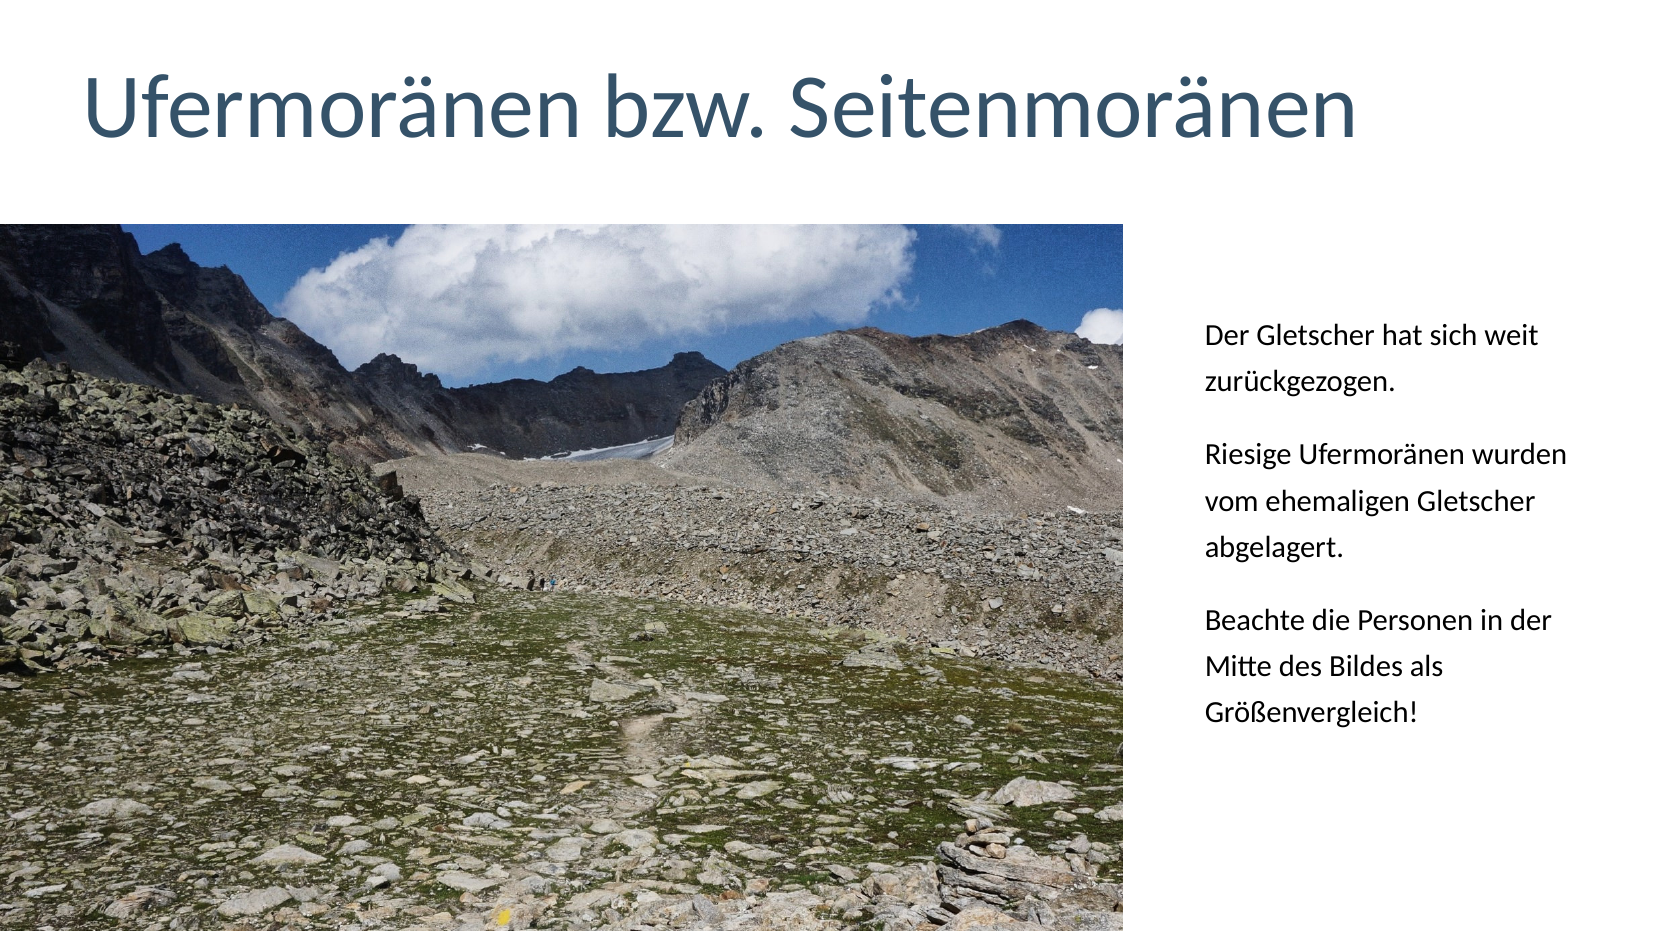

# Ufermoränen bzw. Seitenmoränen
Der Gletscher hat sich weit zurückgezogen.
Riesige Ufermoränen wurden vom ehemaligen Gletscher abgelagert.
Beachte die Personen in der Mitte des Bildes als Größenvergleich!